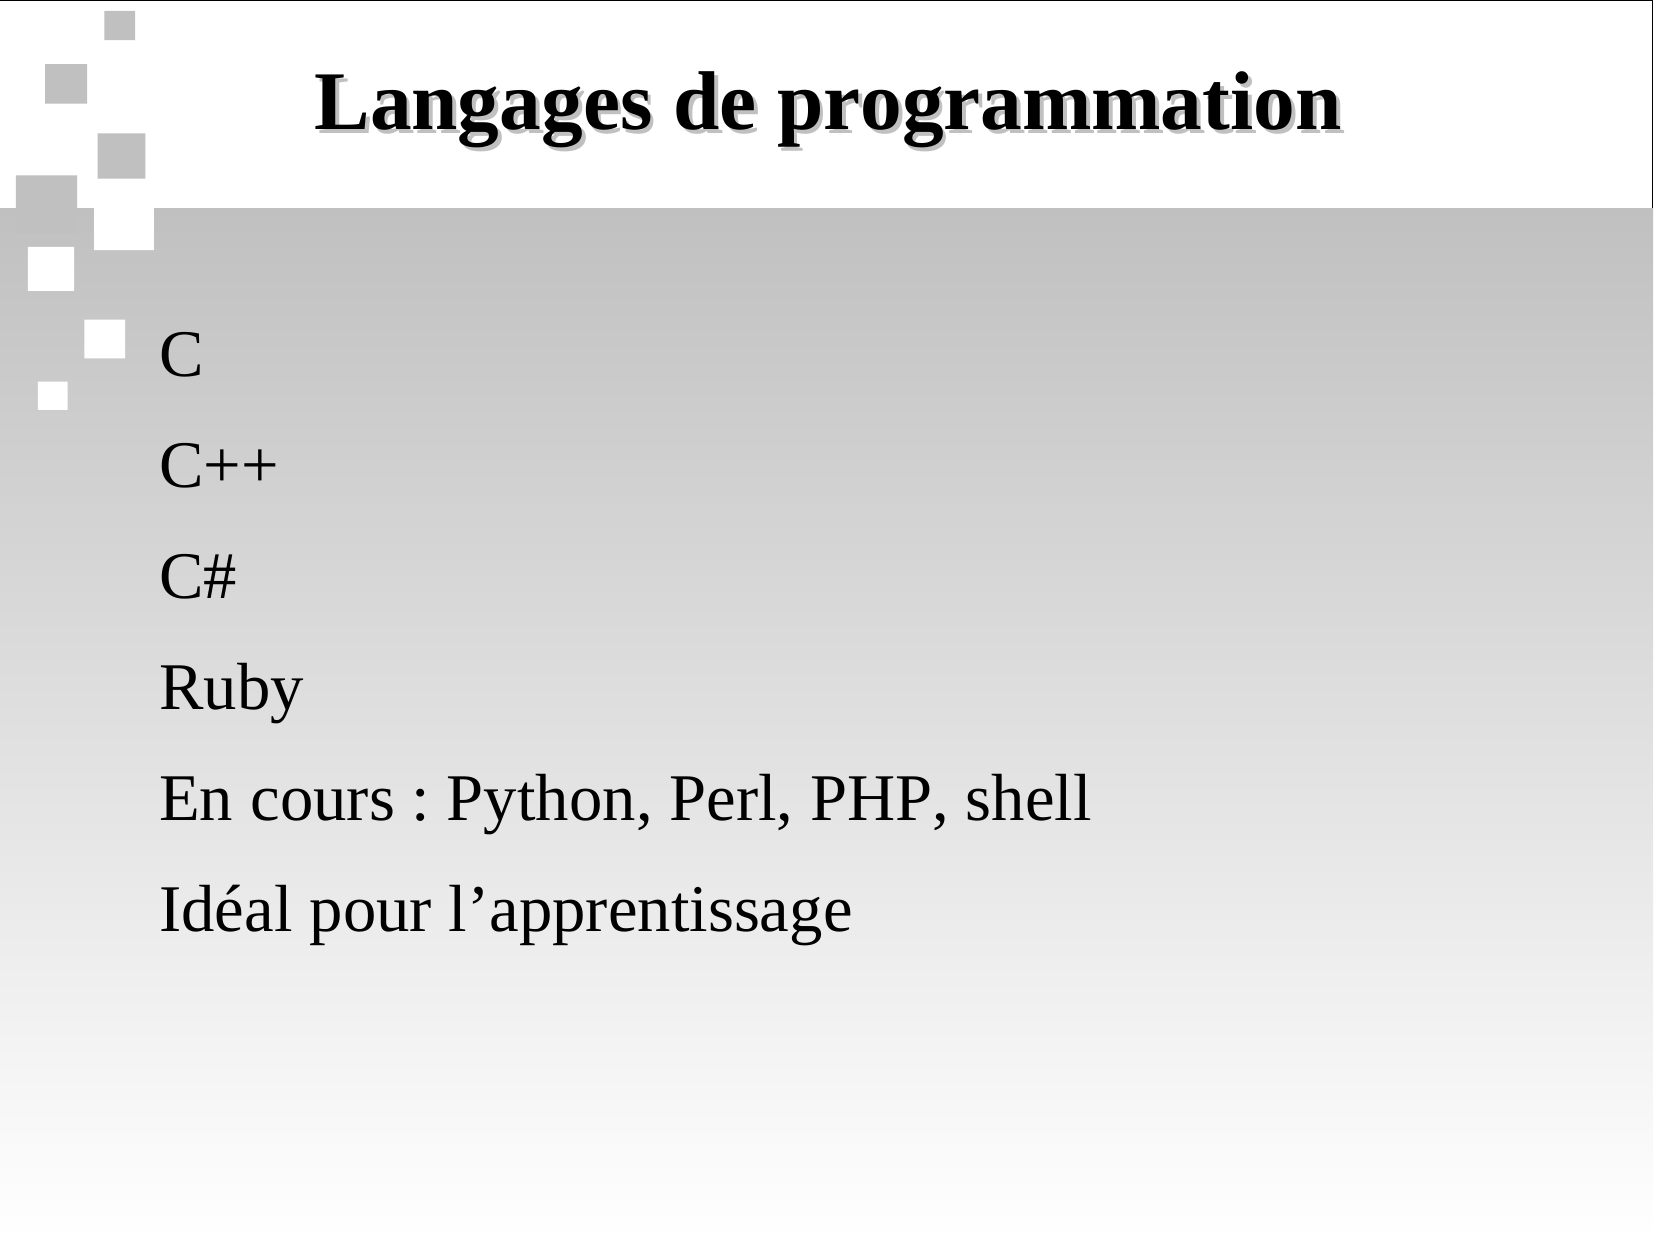

# Langages de programmation
C
C++
C#
Ruby
En cours : Python, Perl, PHP, shell
Idéal pour l’apprentissage